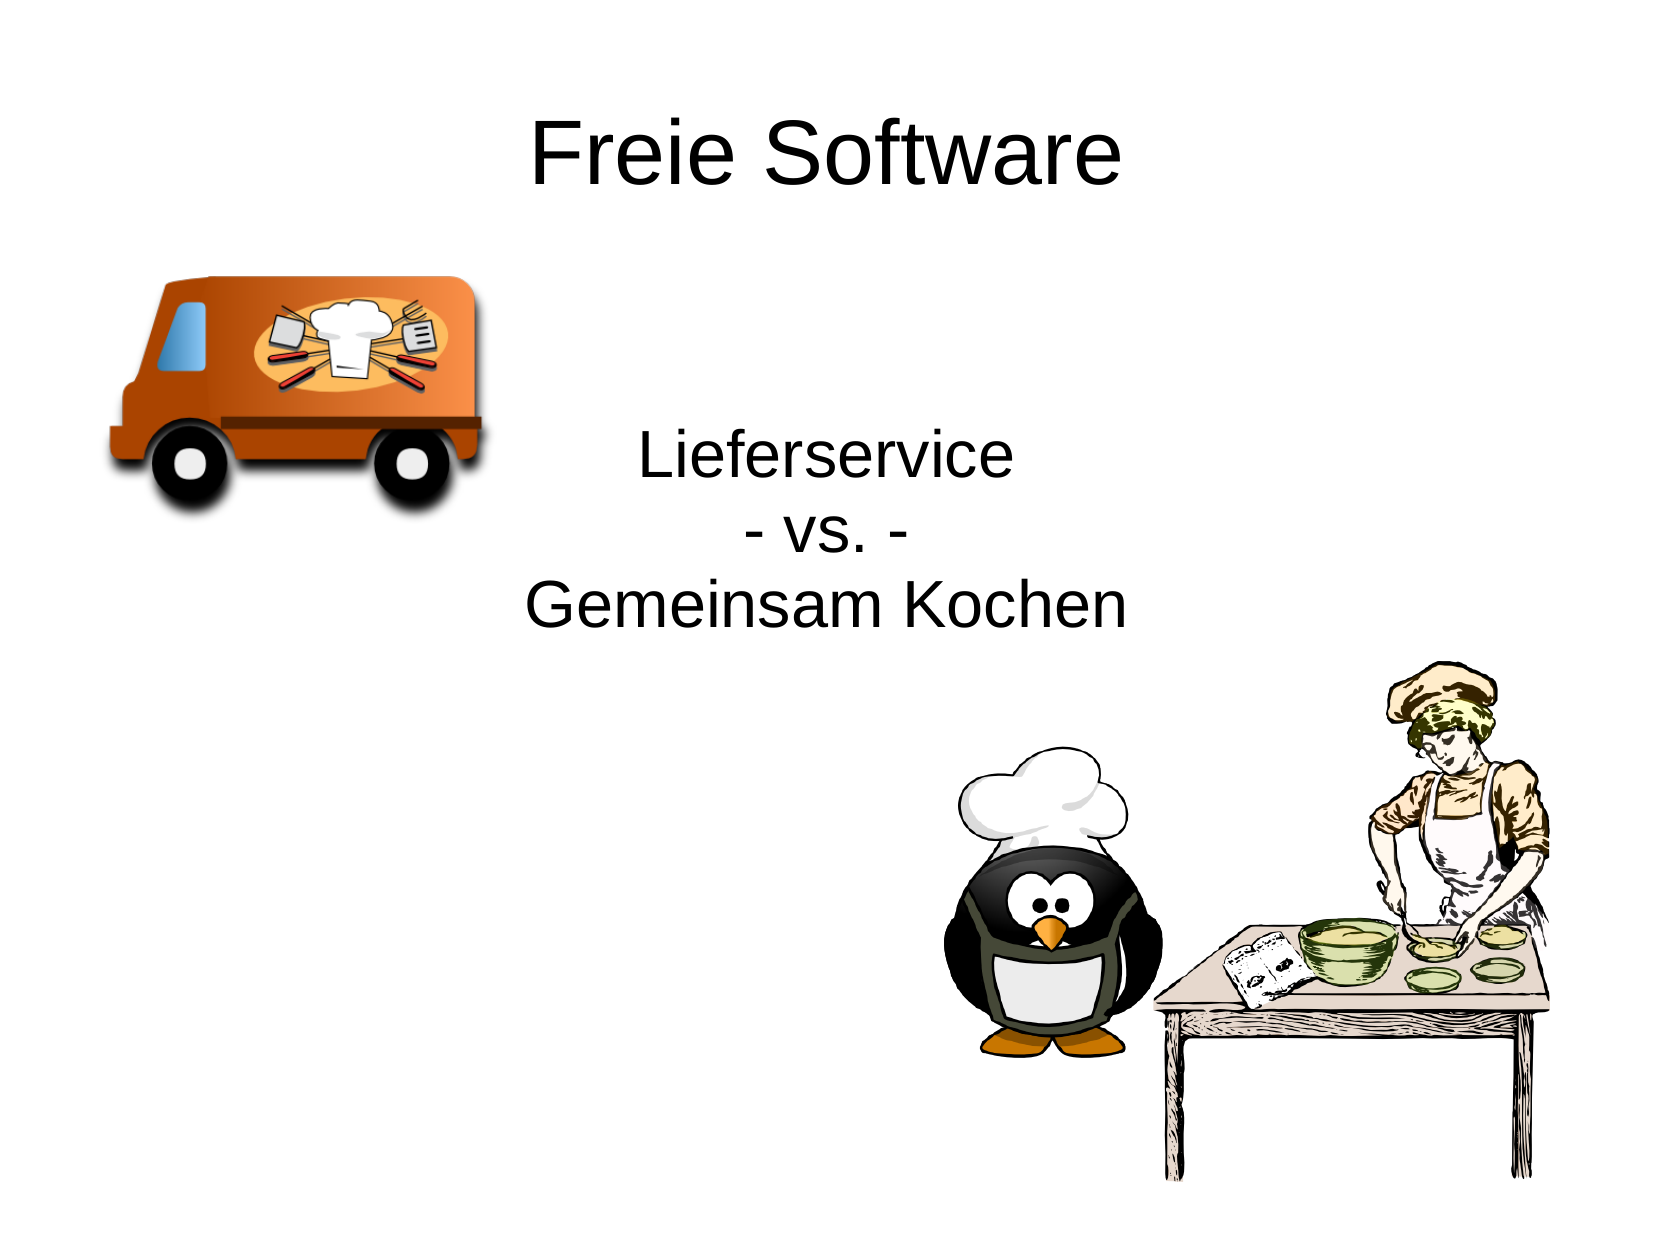

# Freie Software
Lieferservice
- vs. -
Gemeinsam Kochen